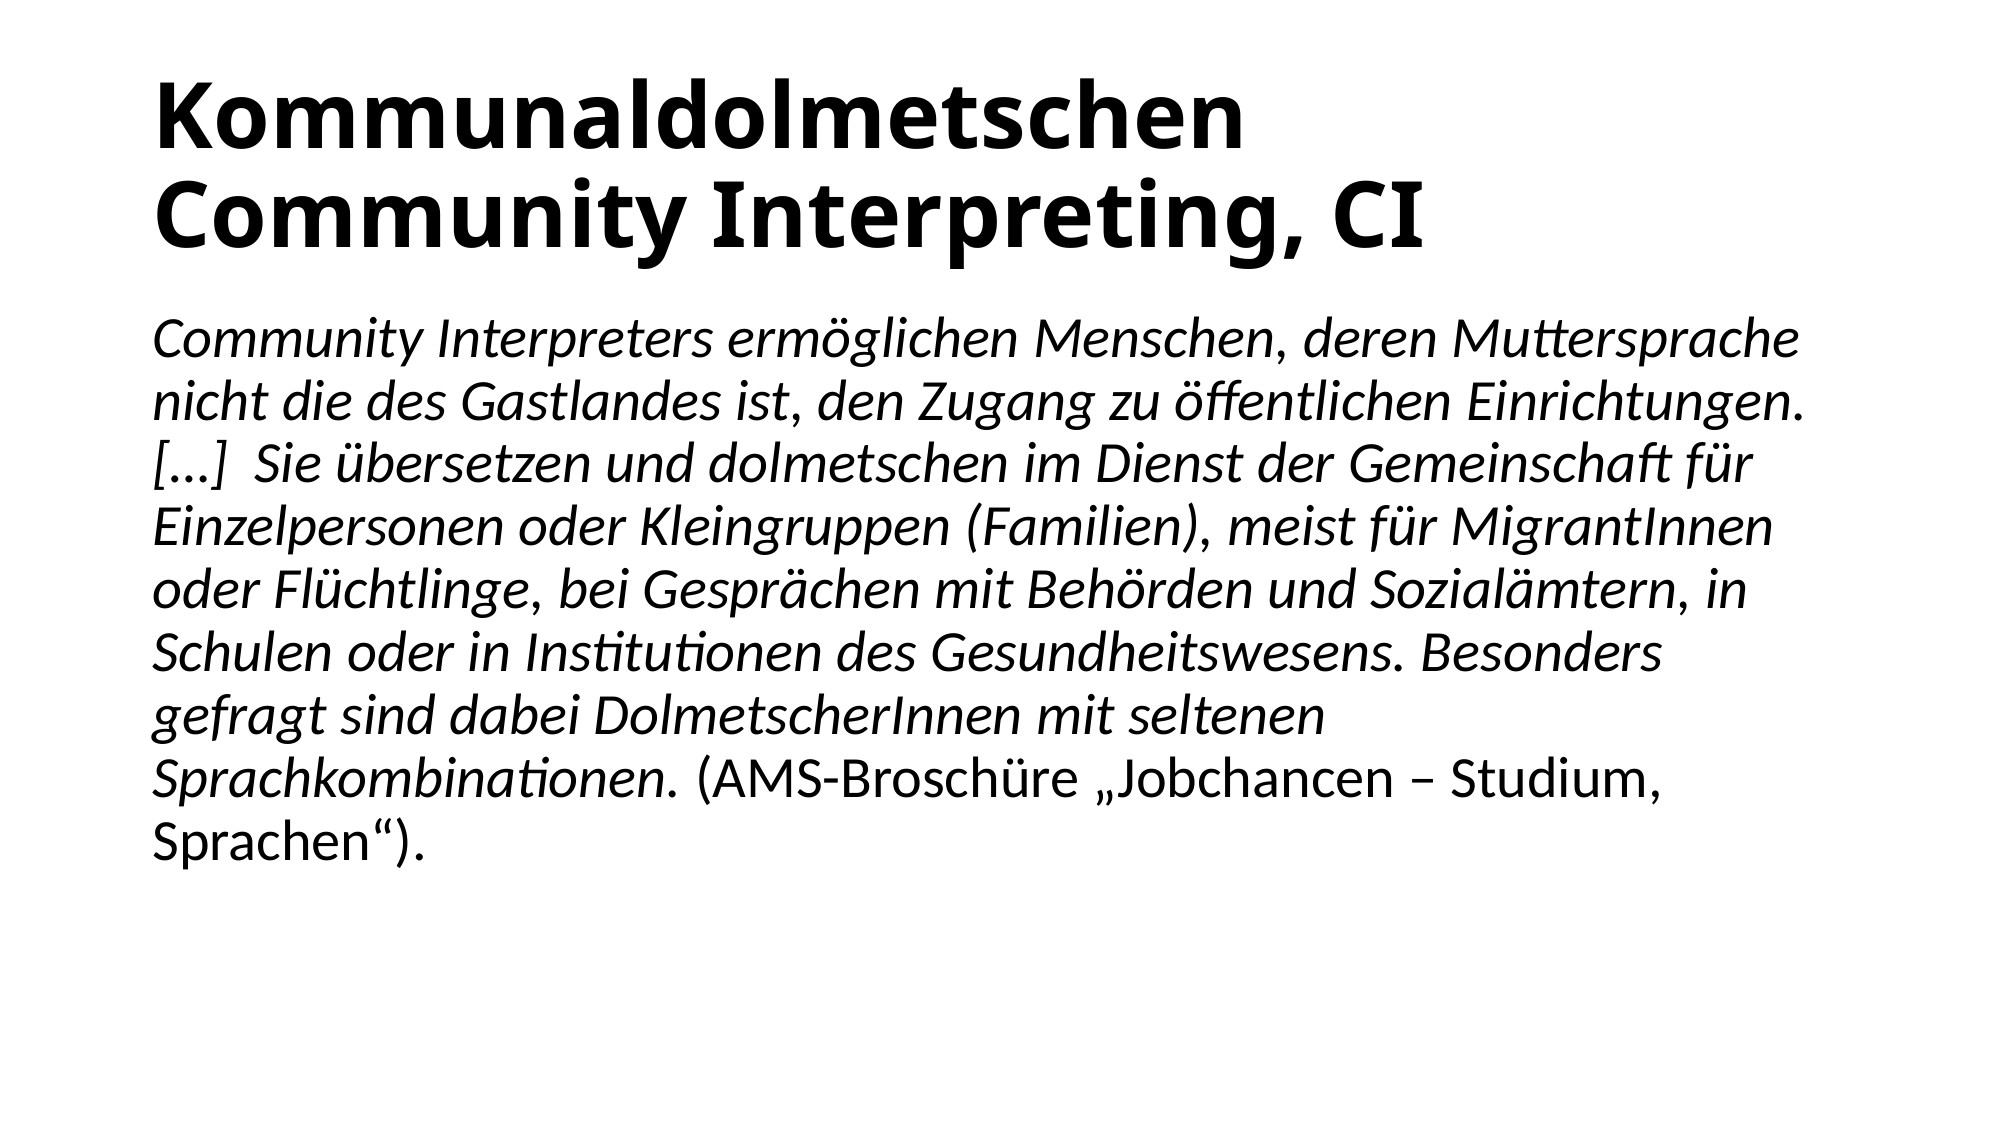

# Kommunaldolmetschen Community Interpreting, CI
Community Interpreters ermöglichen Menschen, deren Muttersprache nicht die des Gastlandes ist, den Zugang zu öffentlichen Einrichtungen. […] Sie übersetzen und dolmetschen im Dienst der Gemeinschaft für Einzelpersonen oder Kleingruppen (Familien), meist für MigrantInnen oder Flüchtlinge, bei Gesprächen mit Behörden und Sozialämtern, in Schulen oder in Institutionen des Gesundheitswesens. Besonders gefragt sind dabei DolmetscherInnen mit seltenen Sprachkombinationen. (AMS-Broschüre „Jobchancen – Studium, Sprachen“).